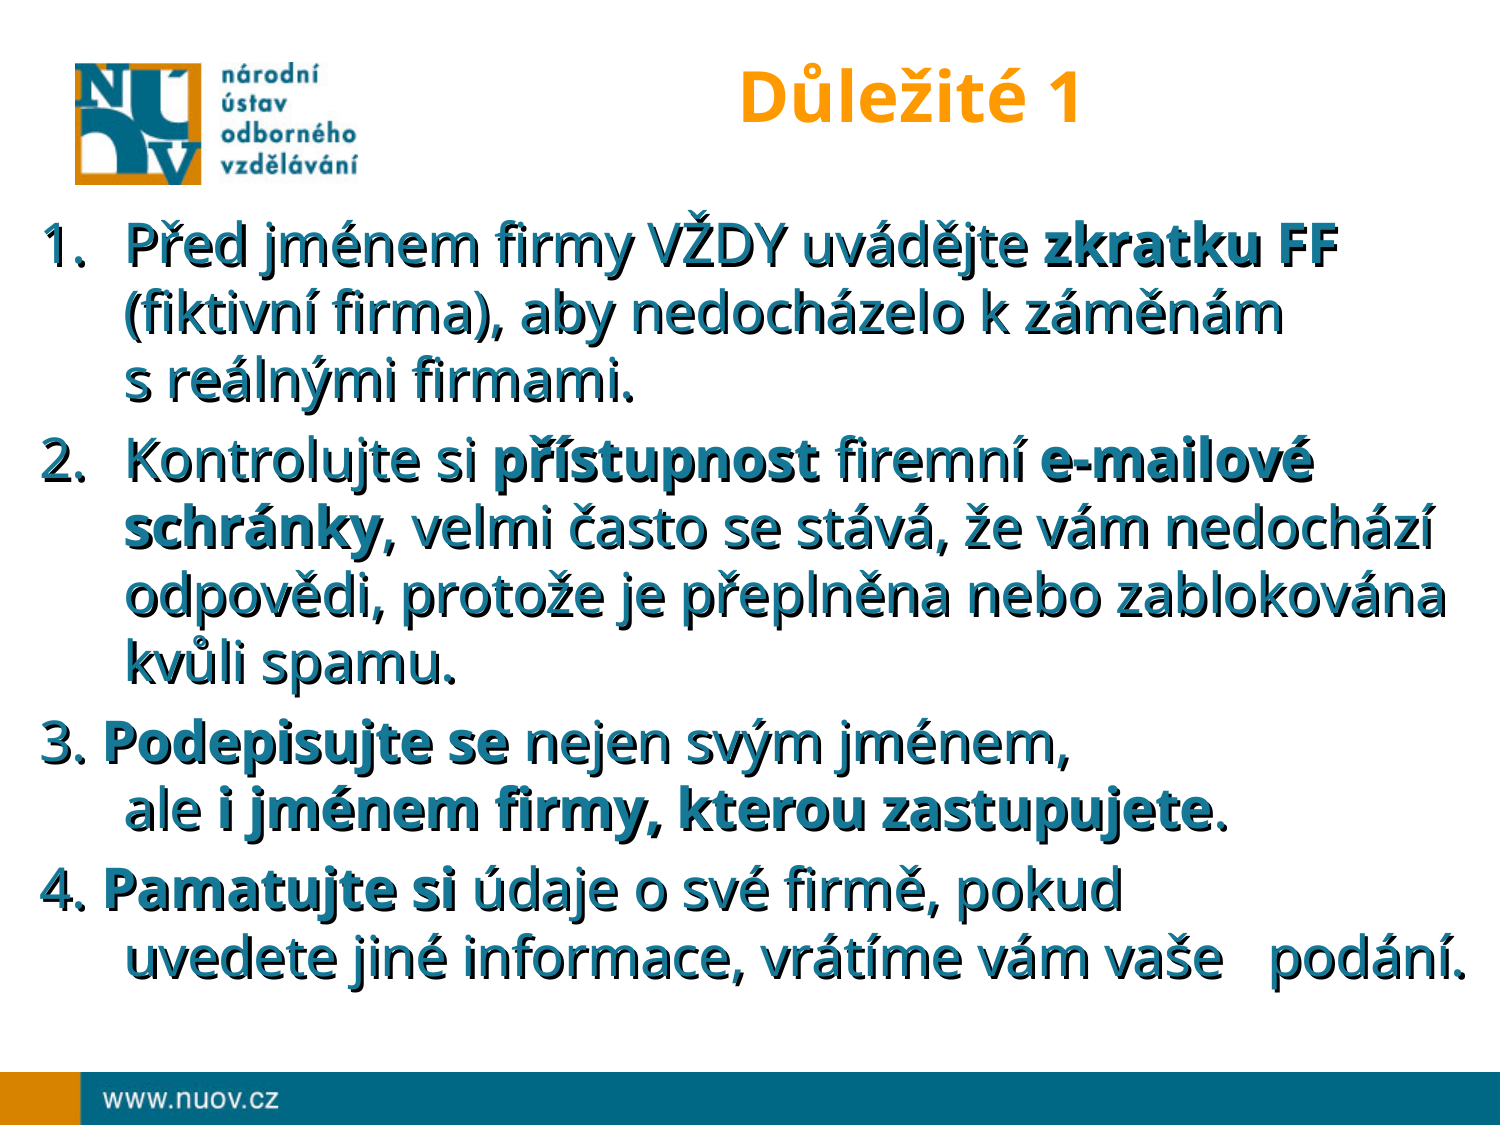

# Důležité 1
Před jménem firmy VŽDY uvádějte zkratku FF (fiktivní firma), aby nedocházelo k záměnám
s reálnými firmami.
Kontrolujte si přístupnost firemní e-mailové schránky, velmi často se stává, že vám nedochází odpovědi, protože je přeplněna nebo zablokována kvůli spamu.
3. Podepisujte se nejen svým jménem,
ale i jménem firmy, kterou zastupujete.
4. Pamatujte si údaje o své firmě, pokud
uvedete jiné informace, vrátíme vám vaše podání.